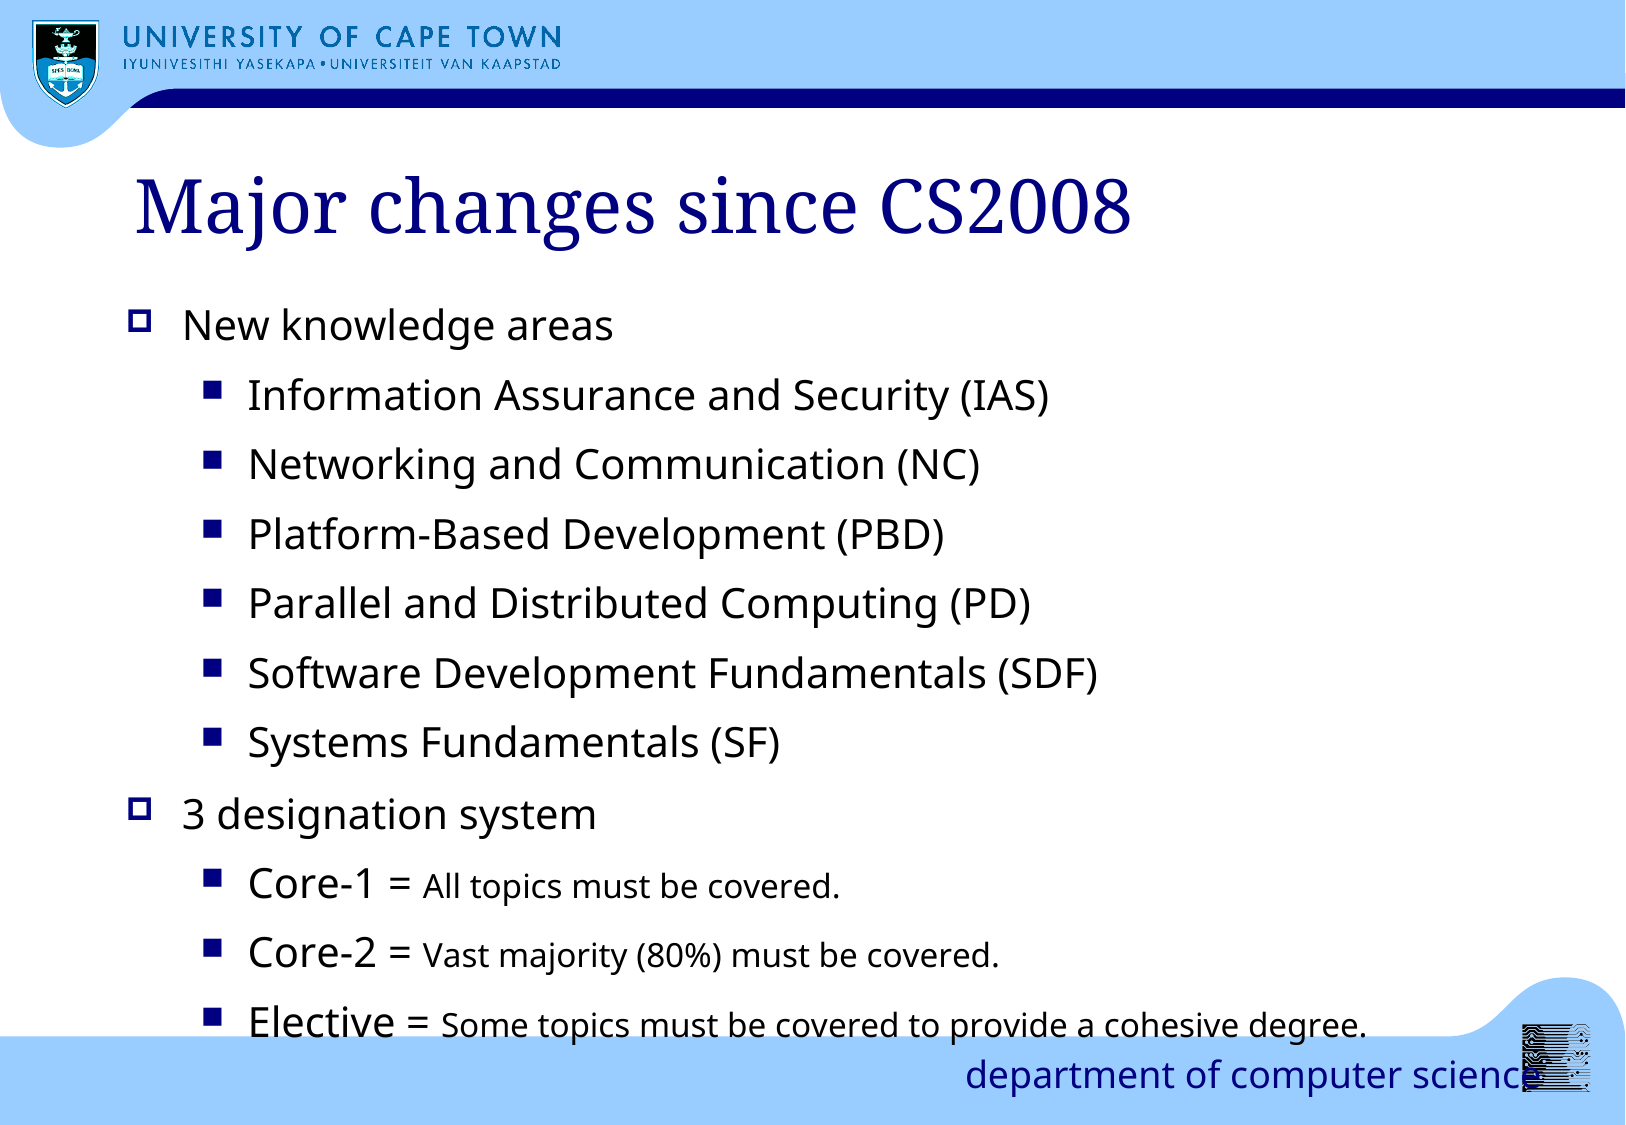

# Major changes since CS2008
New knowledge areas
Information Assurance and Security (IAS)
Networking and Communication (NC)
Platform-Based Development (PBD)
Parallel and Distributed Computing (PD)
Software Development Fundamentals (SDF)
Systems Fundamentals (SF)
3 designation system
Core-1 = All topics must be covered.
Core-2 = Vast majority (80%) must be covered.
Elective = Some topics must be covered to provide a cohesive degree.